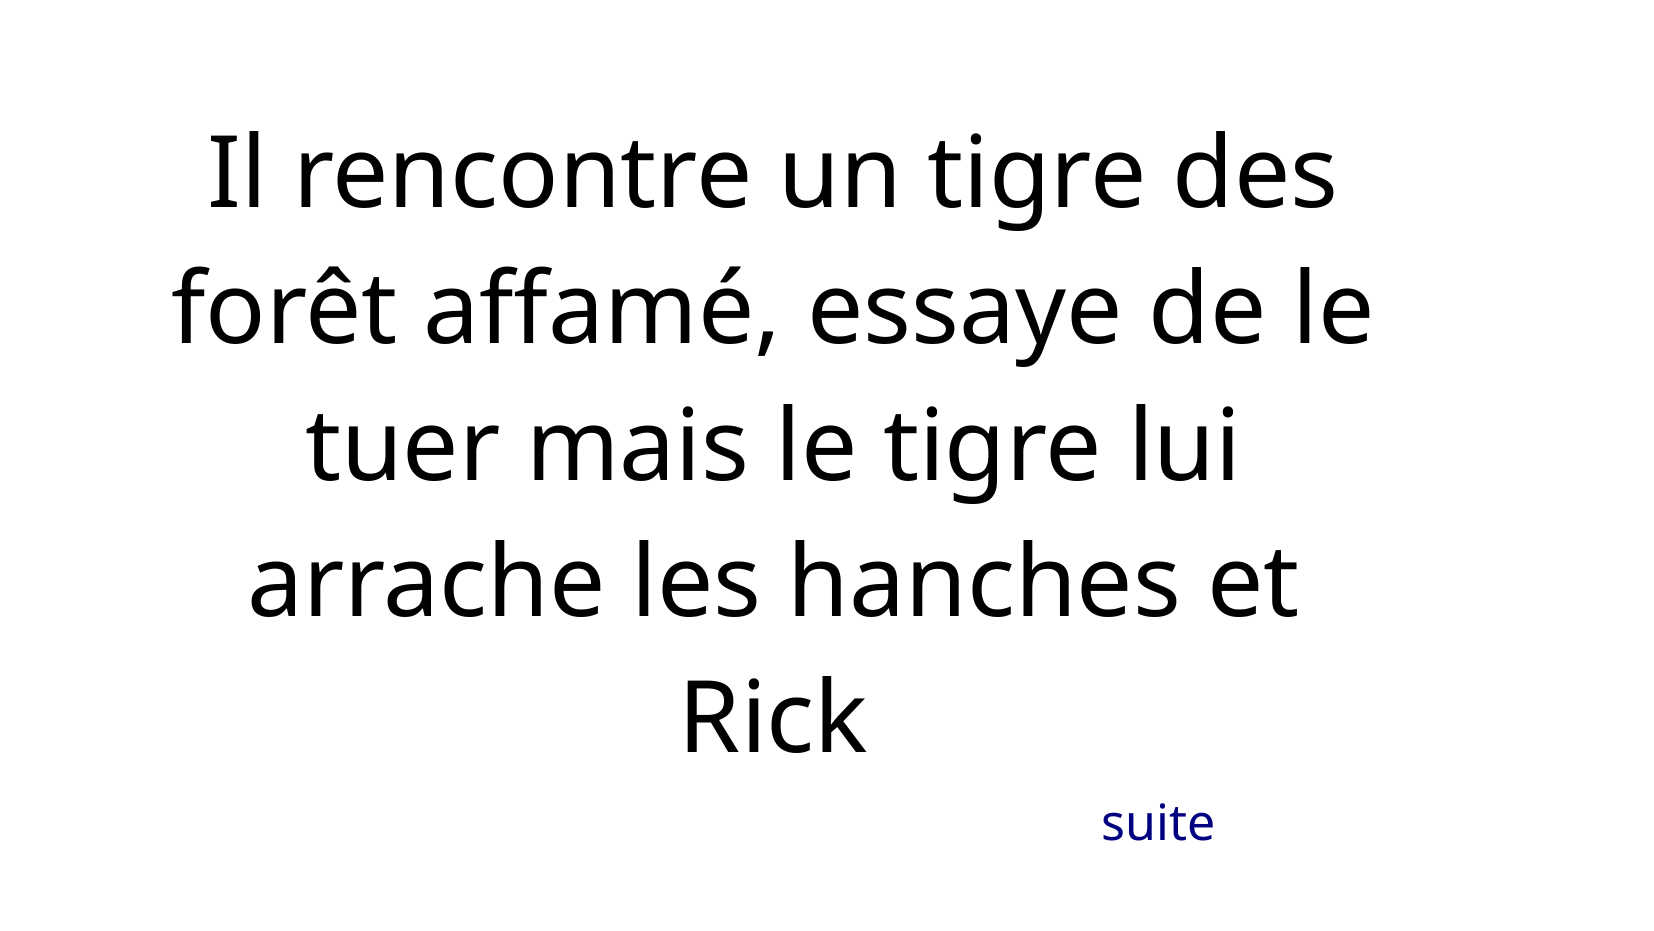

Il rencontre un tigre des forêt affamé, essaye de le tuer mais le tigre lui arrache les hanches et Rick
suite